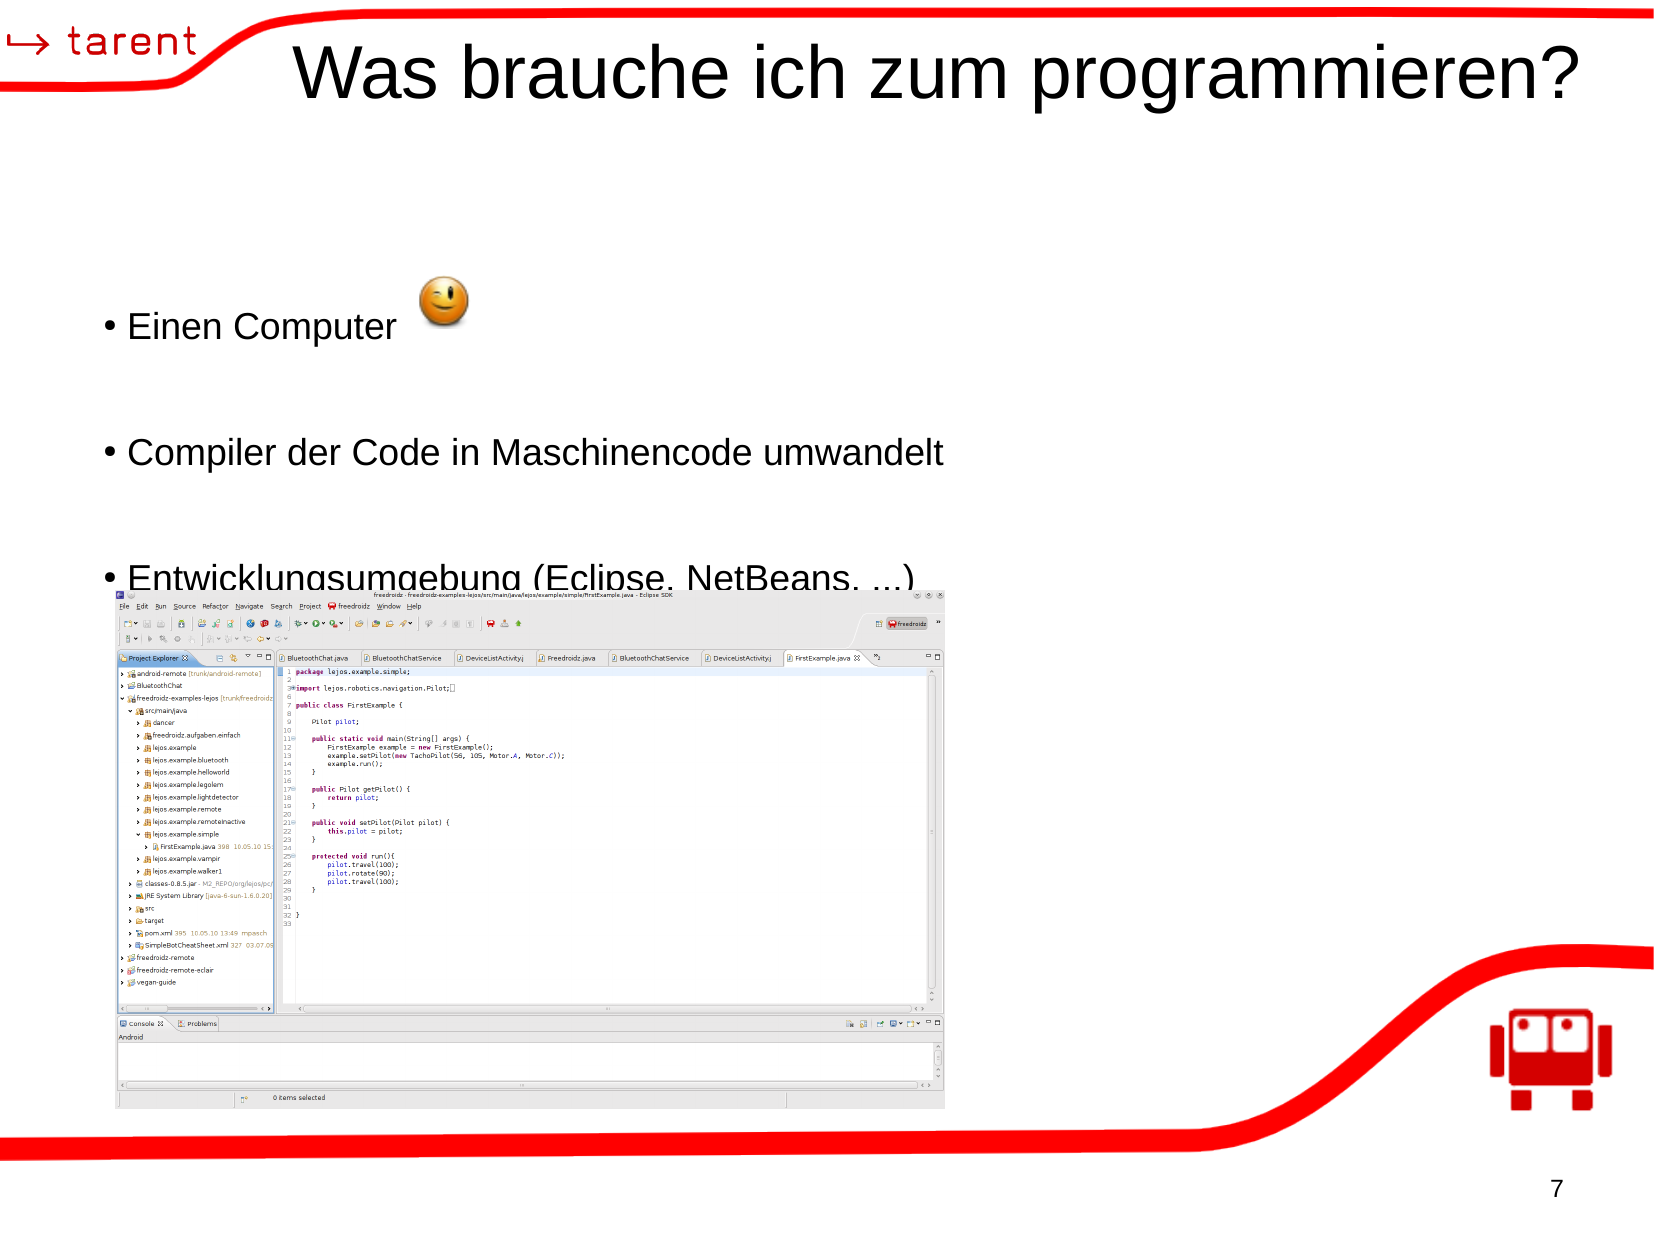

Was brauche ich zum programmieren?
 Einen Computer
 Compiler der Code in Maschinencode umwandelt
 Entwicklungsumgebung (Eclipse, NetBeans, ...)